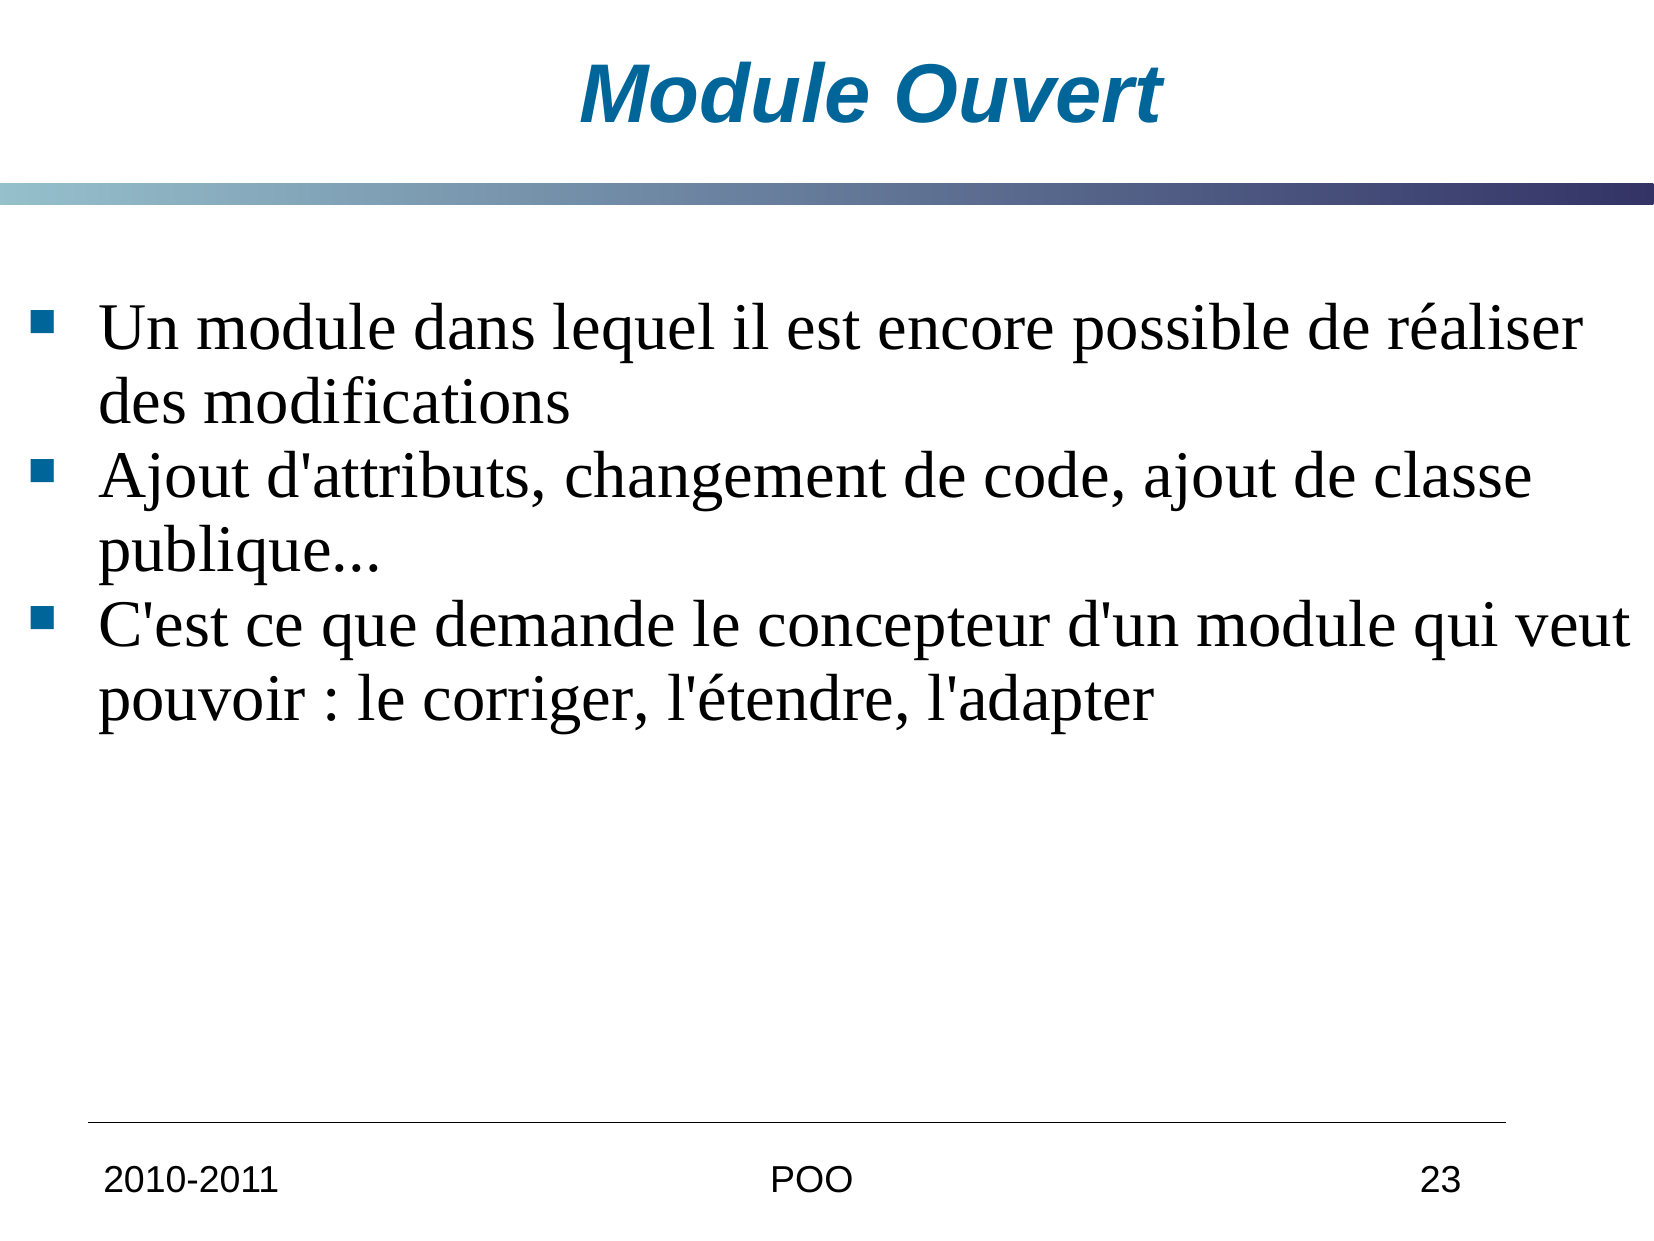

# Module Ouvert
Un module dans lequel il est encore possible de réaliser des modifications
Ajout d'attributs, changement de code, ajout de classe publique...
C'est ce que demande le concepteur d'un module qui veut pouvoir : le corriger, l'étendre, l'adapter